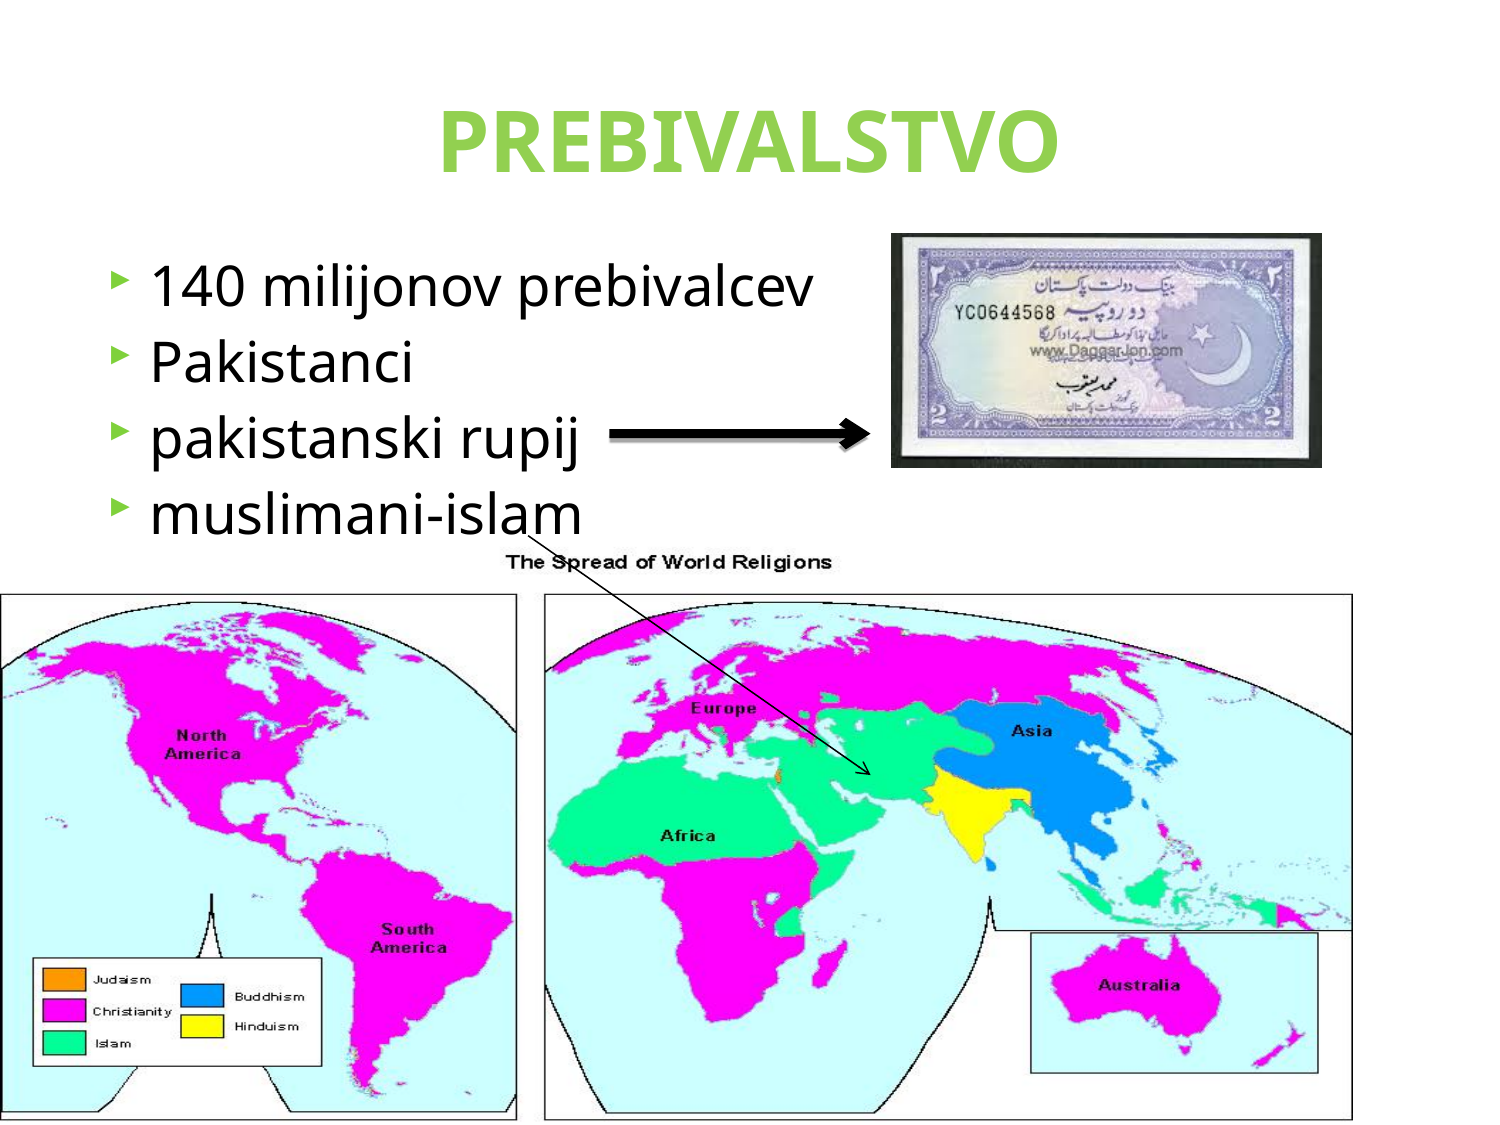

PREBIVALSTVO
# 140 milijonov prebivalcev
Pakistanci
pakistanski rupij
muslimani-islam